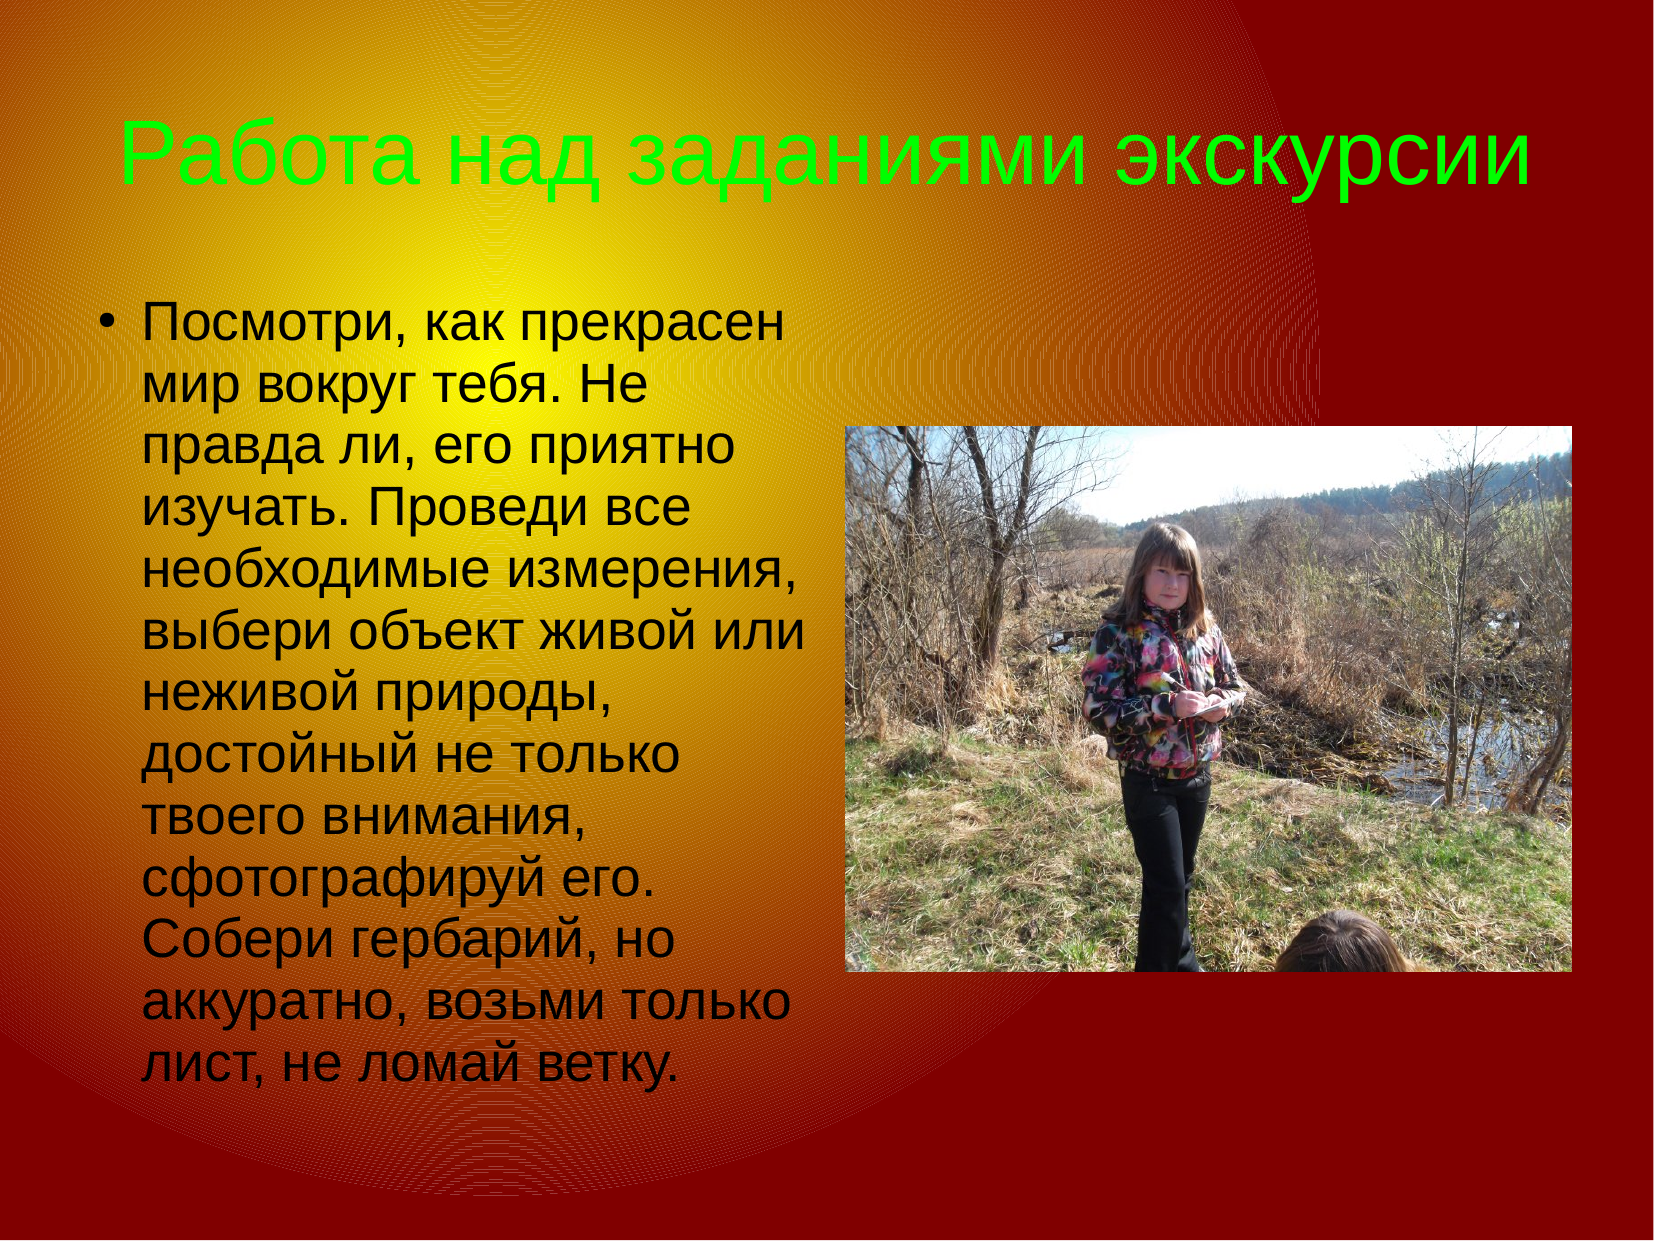

# Работа над заданиями экскурсии
Посмотри, как прекрасен мир вокруг тебя. Не правда ли, его приятно изучать. Проведи все необходимые измерения, выбери объект живой или неживой природы, достойный не только твоего внимания, сфотографируй его. Собери гербарий, но аккуратно, возьми только лист, не ломай ветку.